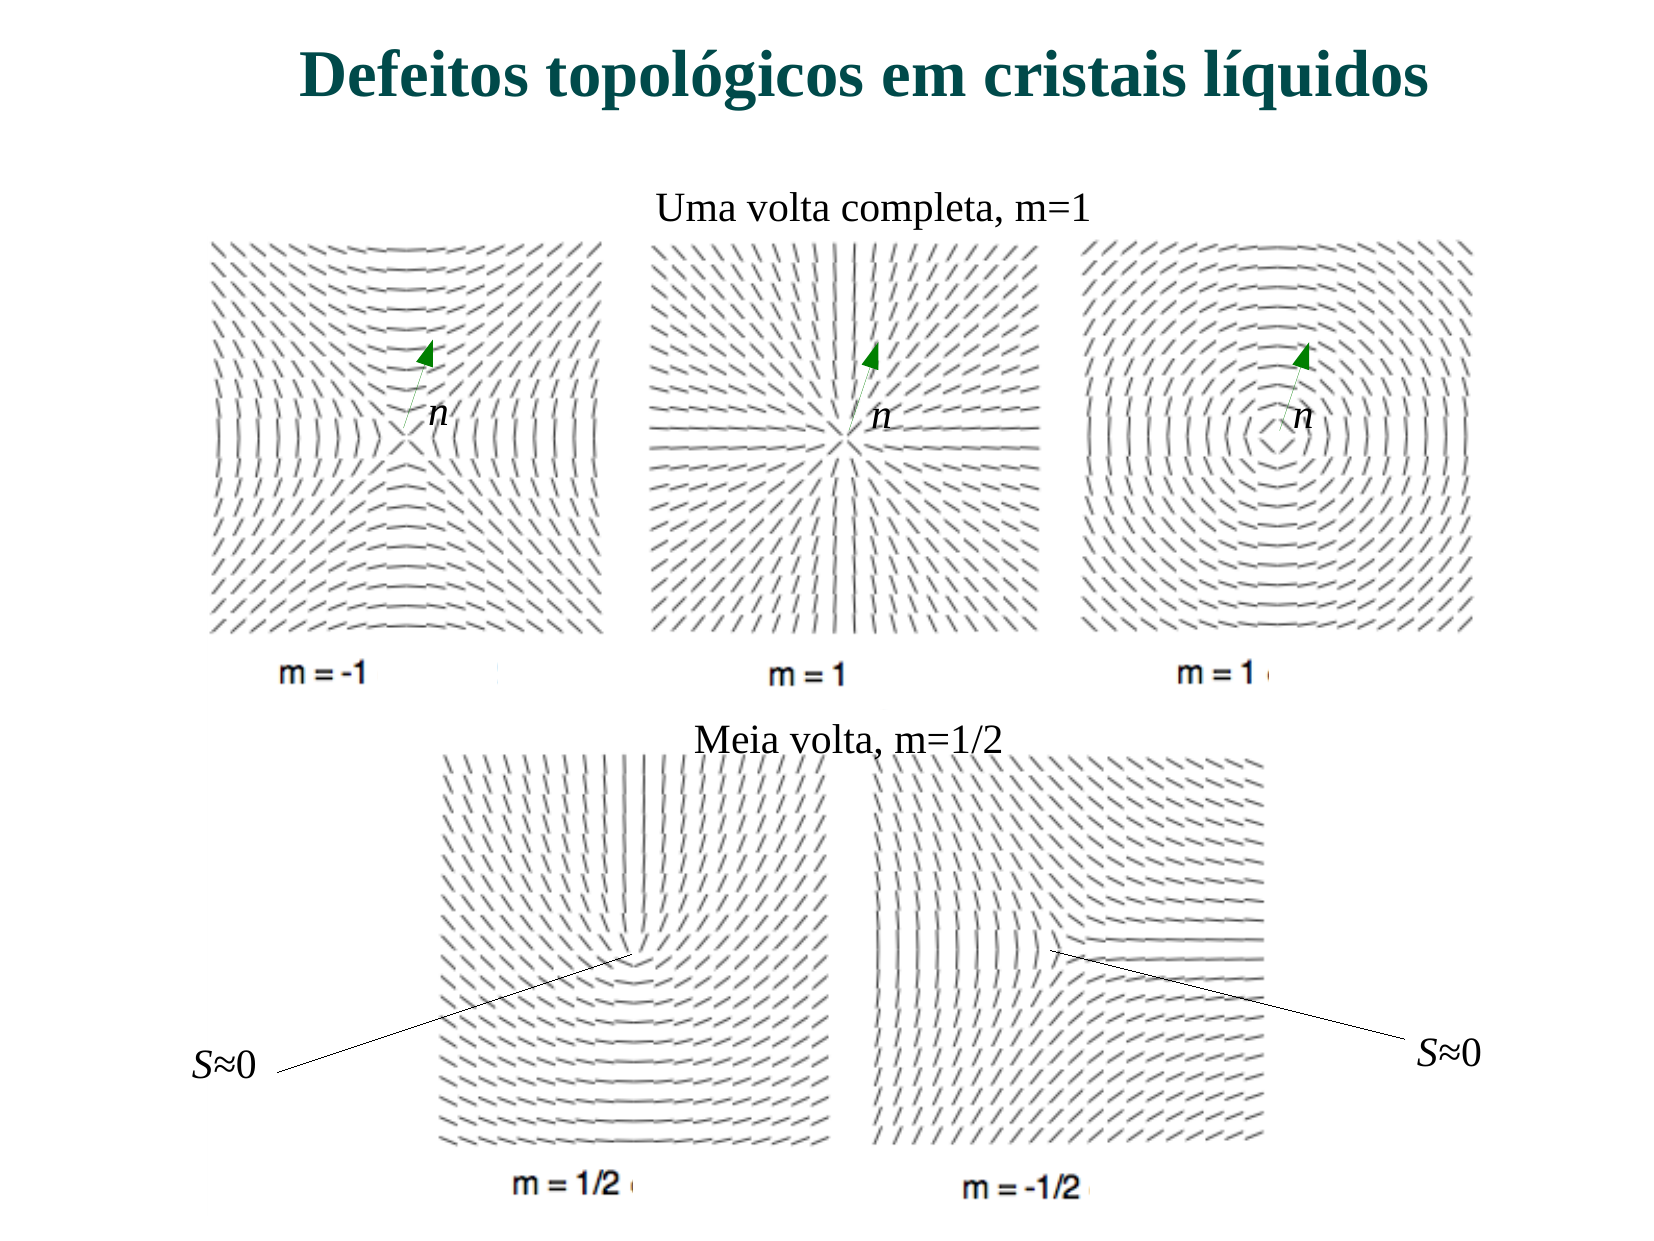

Defeitos topológicos em cristais líquidos
Uma volta completa, m=1
n
n
n
Meia volta, m=1/2
S≈0
S≈0